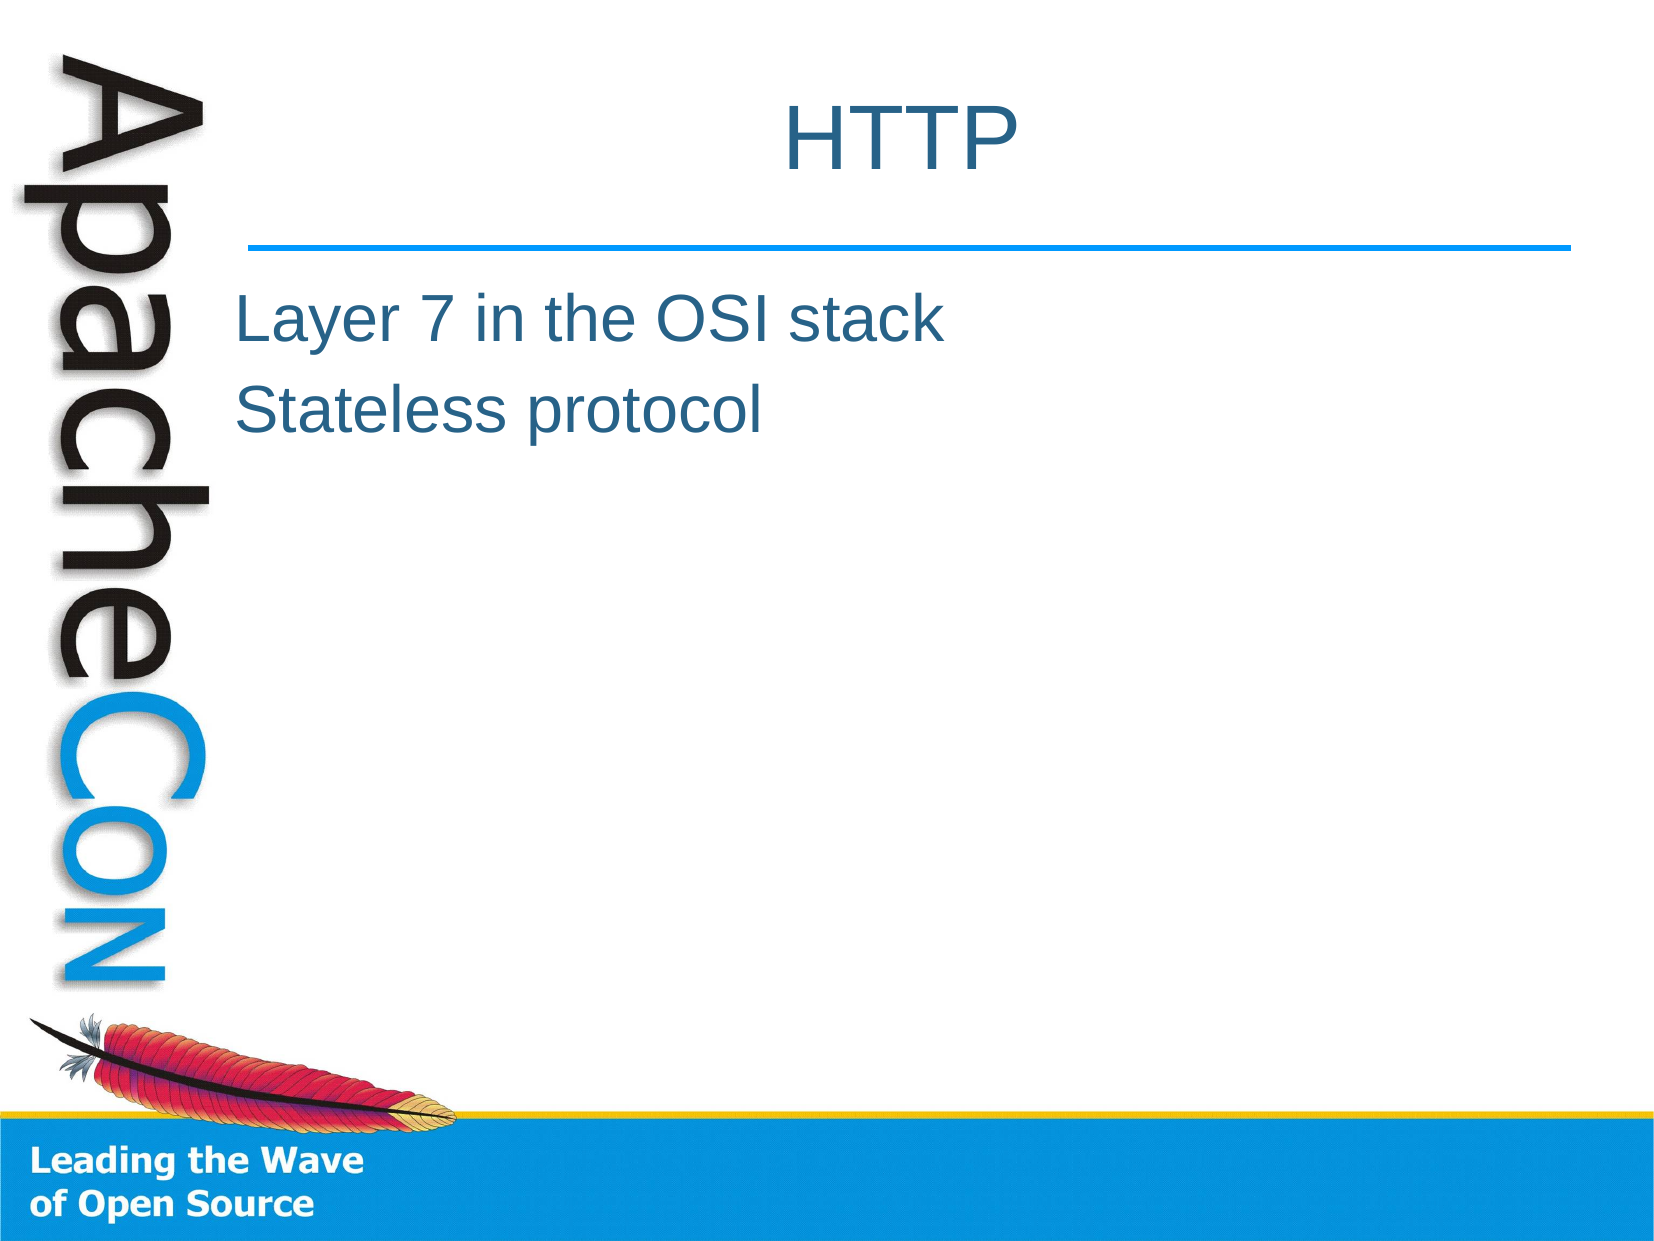

# HTTP
Layer 7 in the OSI stack
Stateless protocol